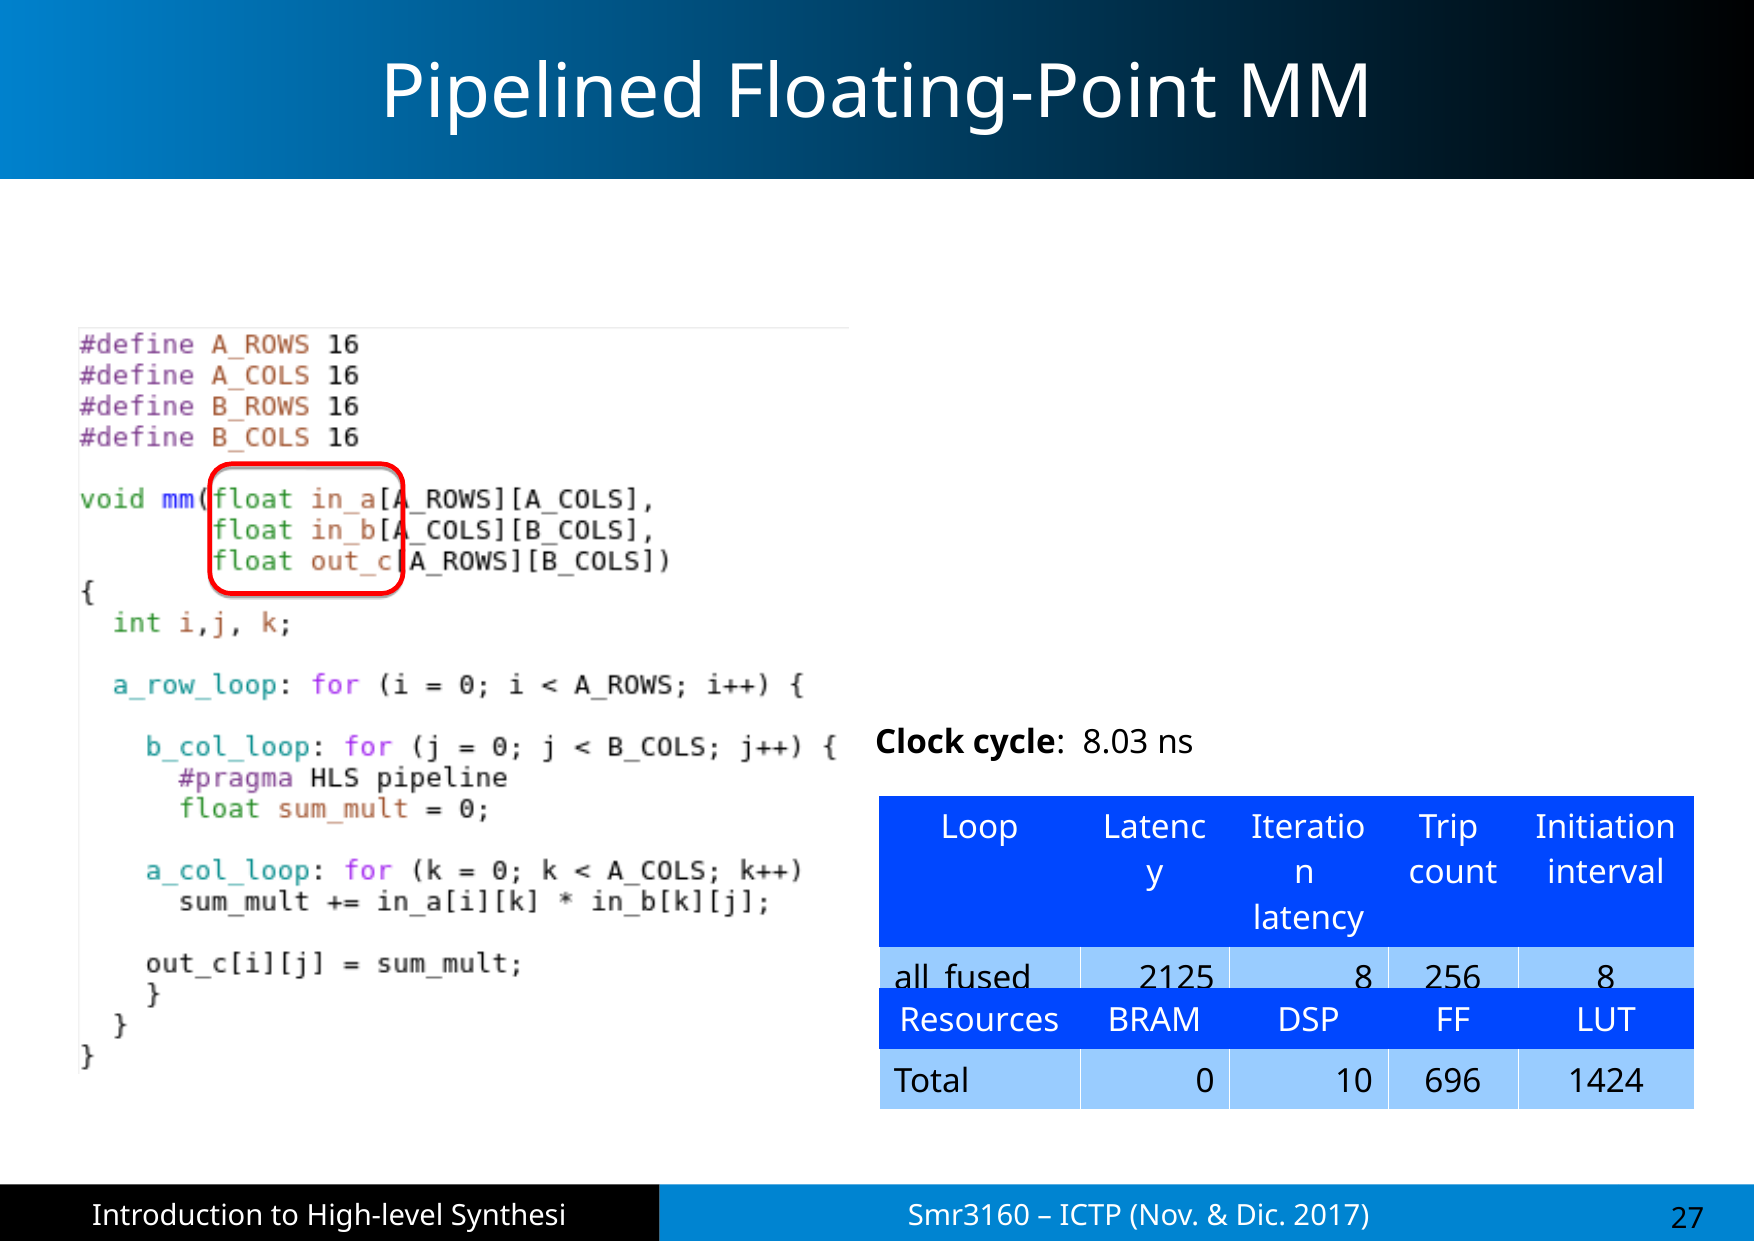

# Pipelined Floating-Point MM
Clock cycle: 8.03 ns
| Loop | Latency | Iteration latency | Trip count | Initiation interval |
| --- | --- | --- | --- | --- |
| all\_fused | 2125 | 8 | 256 | 8 |
| Resources | BRAM | DSP | FF | LUT |
| --- | --- | --- | --- | --- |
| Total | 0 | 10 | 696 | 1424 |
27